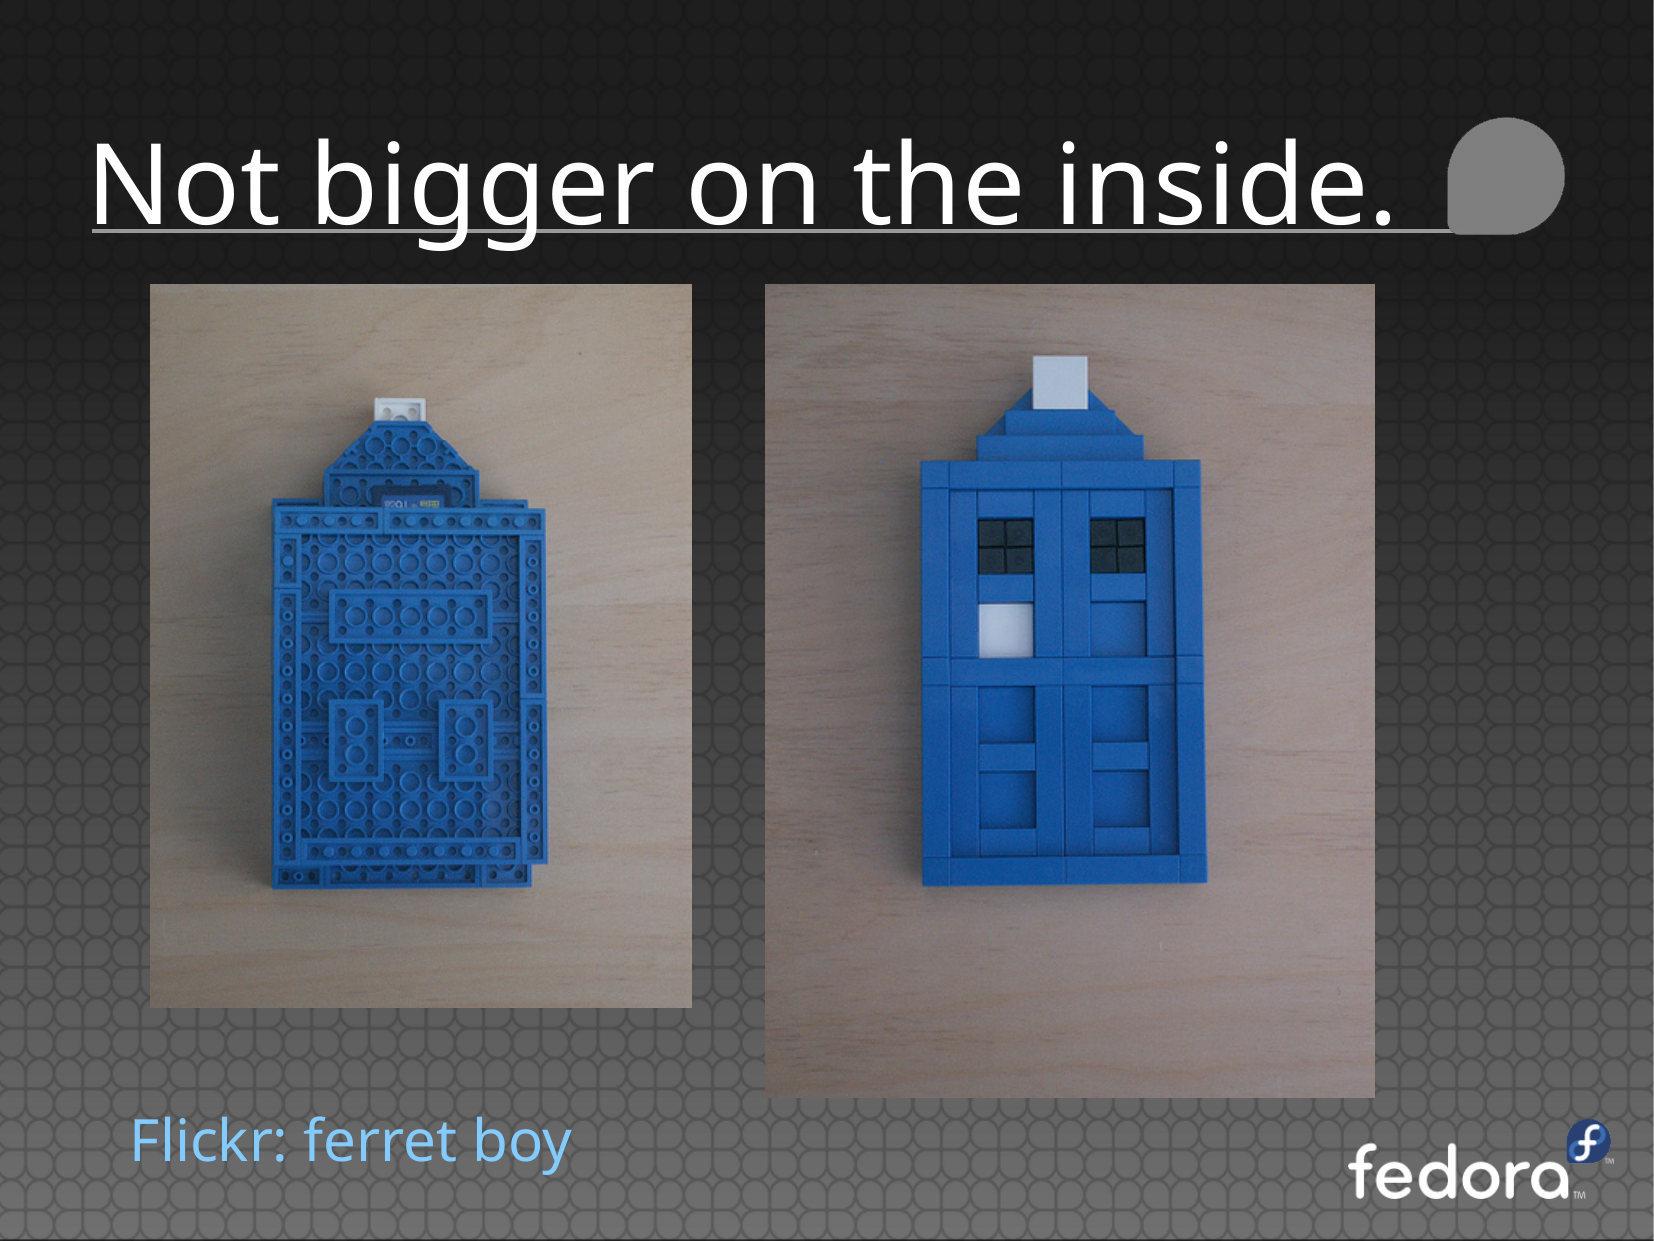

Not bigger on the inside.
# Flickr: ferret boy